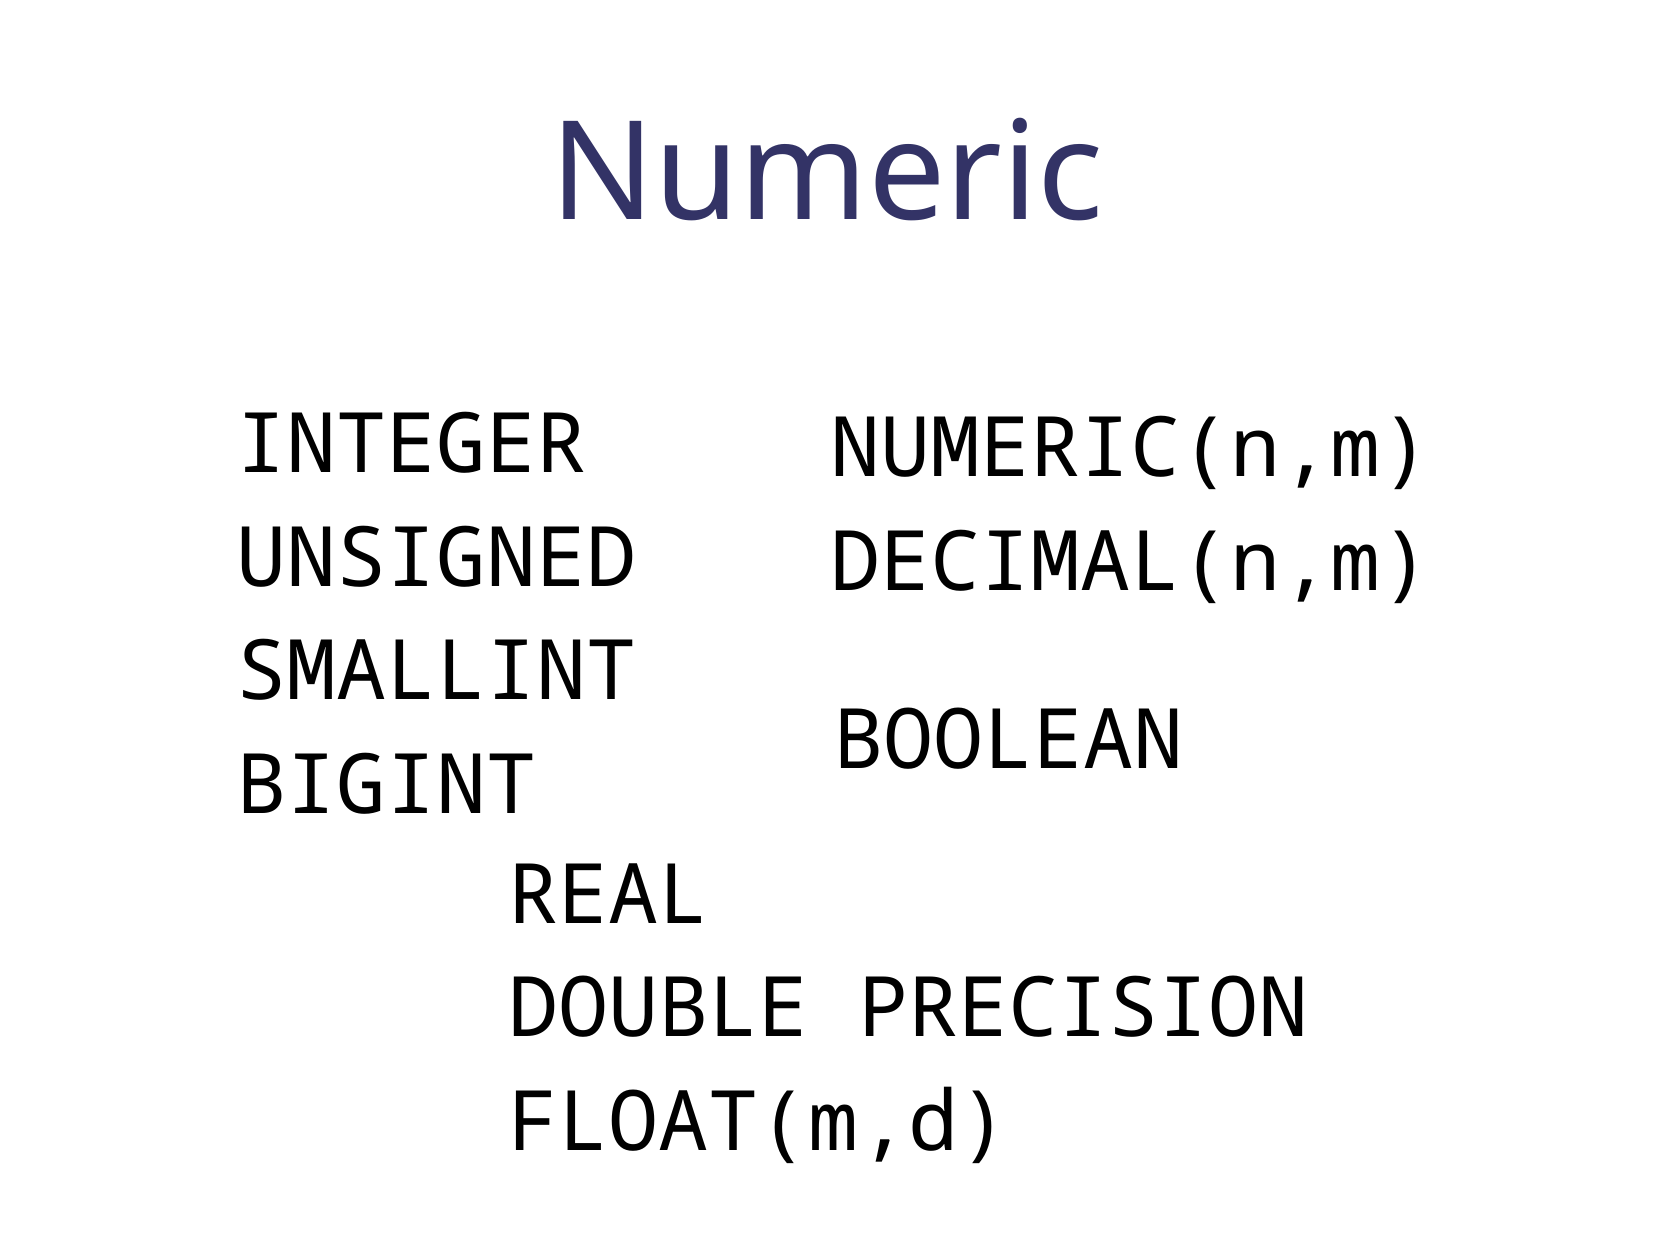

# Numeric
NUMERIC(n,m)
DECIMAL(n,m)
INTEGER
UNSIGNED
SMALLINT
BIGINT
BOOLEAN
REAL
DOUBLE PRECISION
FLOAT(m,d)